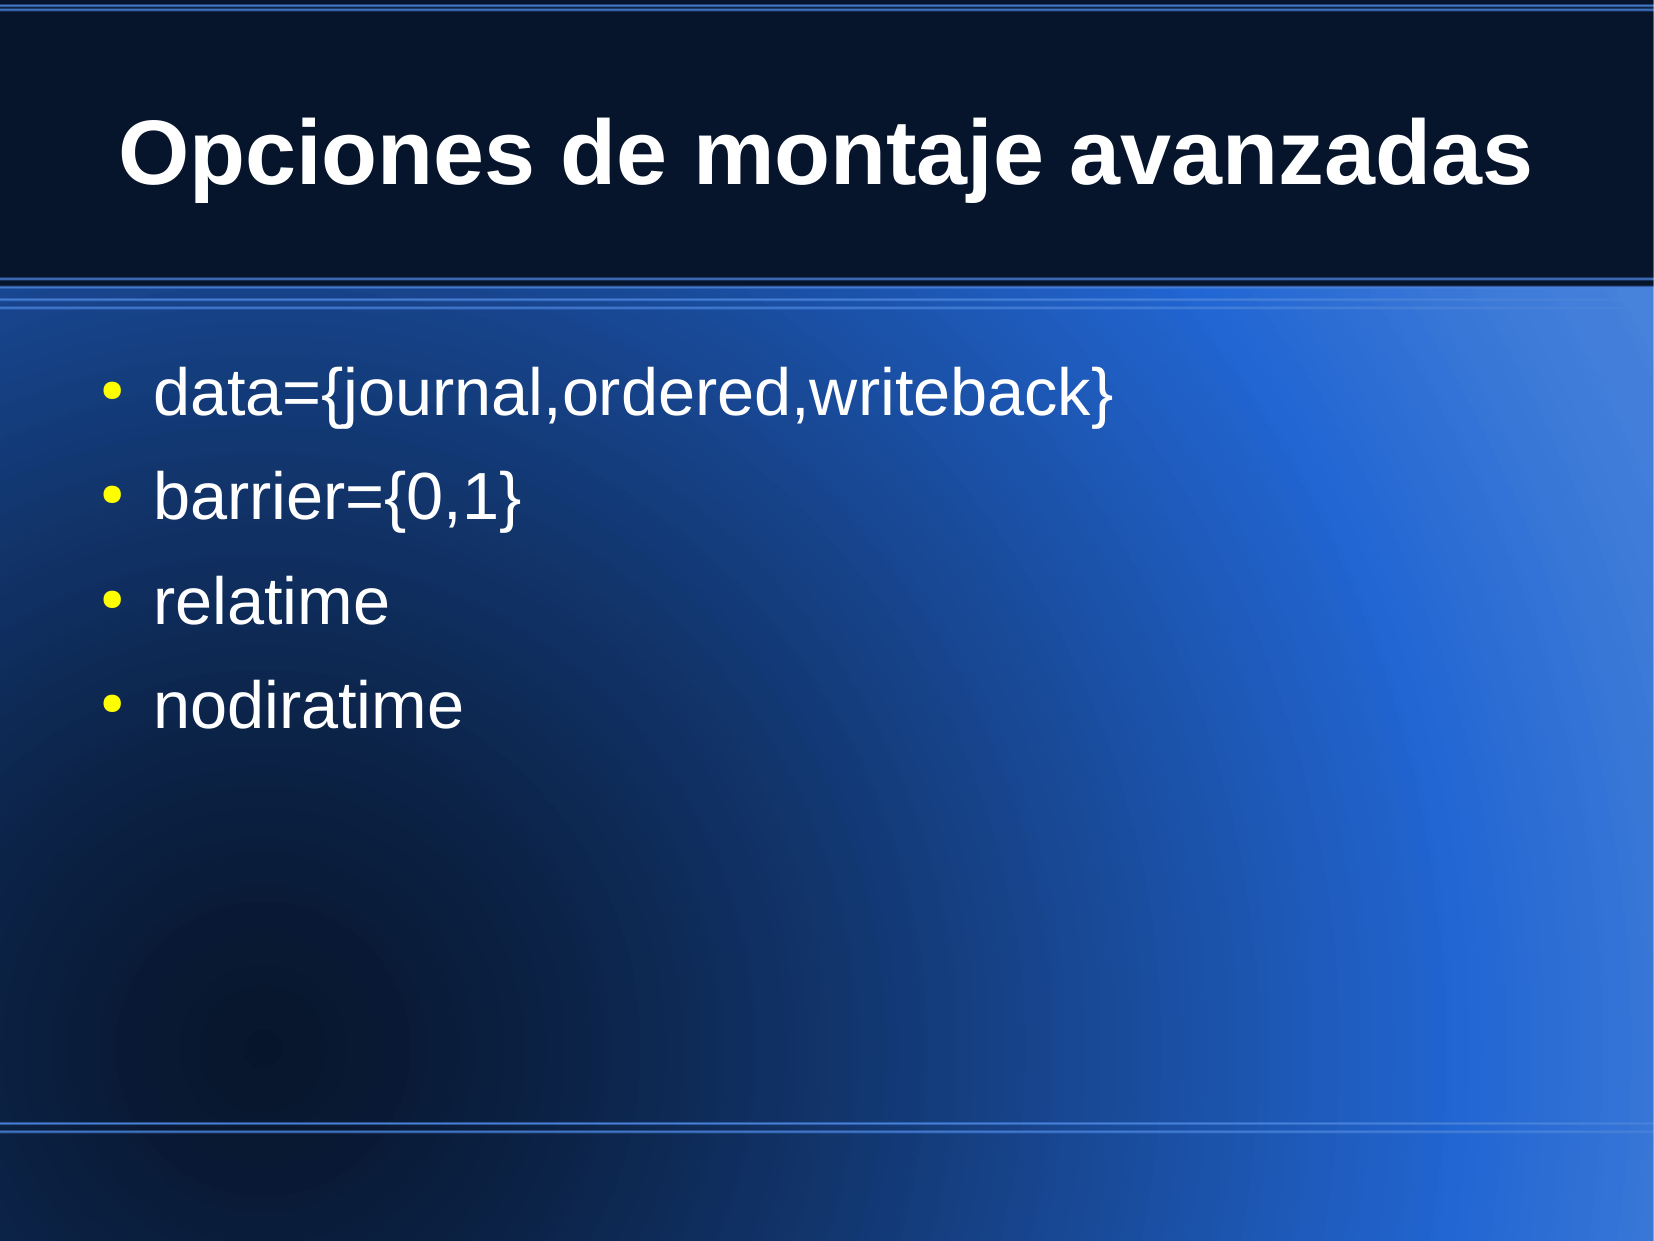

# Opciones de montaje avanzadas
data={journal,ordered,writeback}
barrier={0,1}
relatime
nodiratime